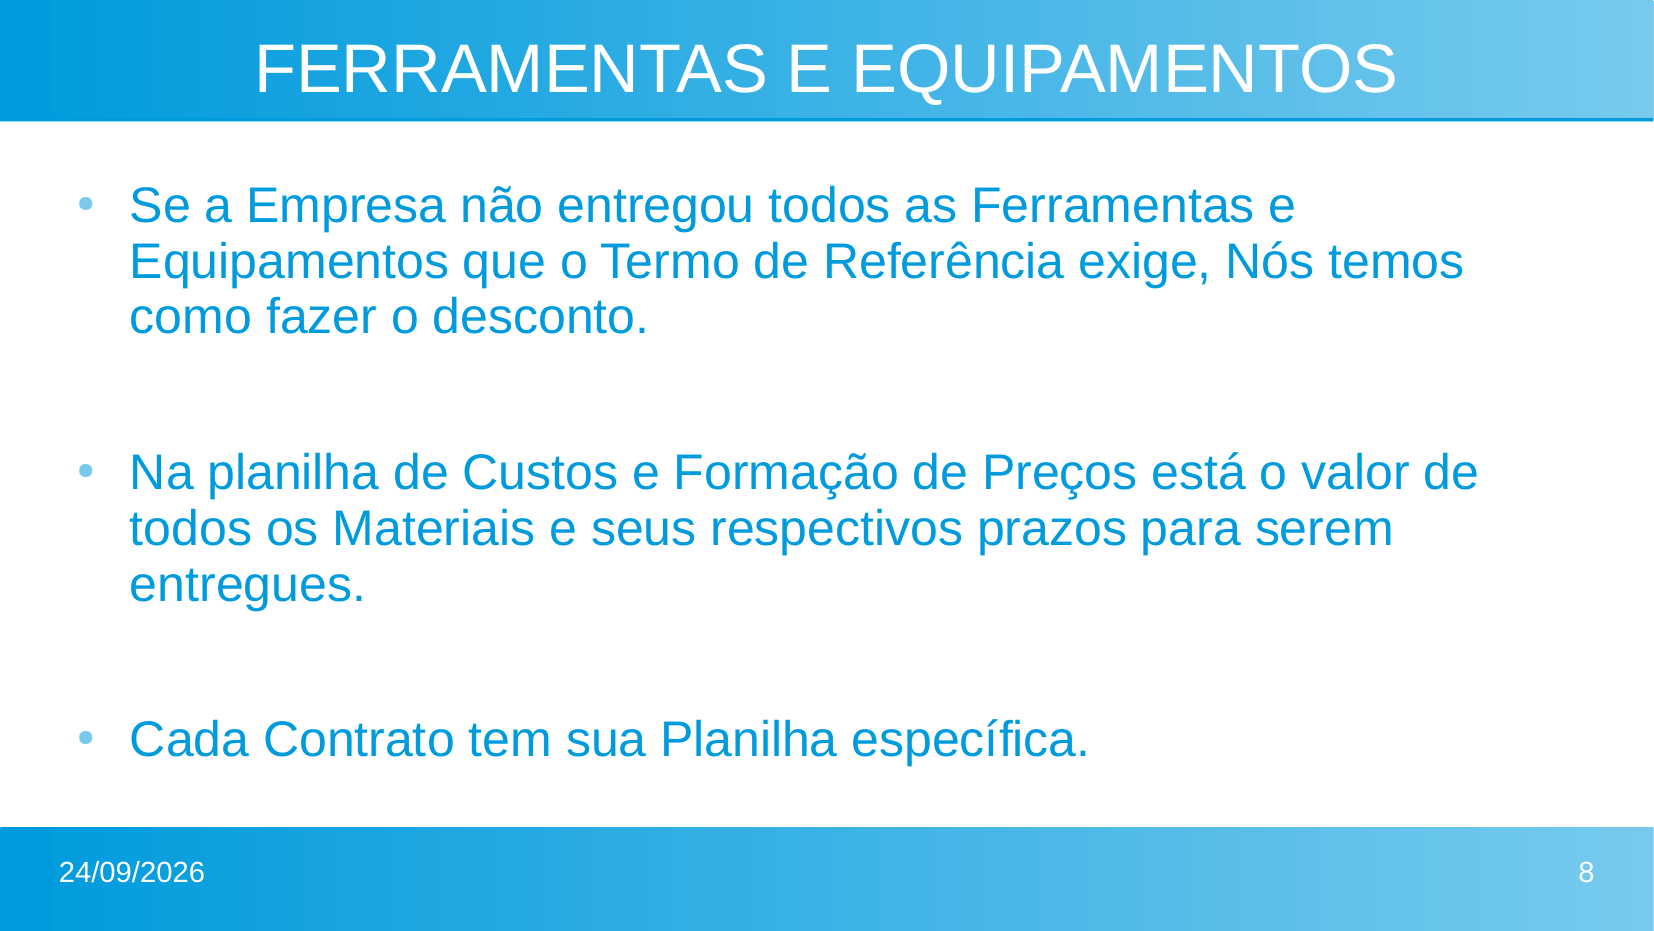

# FERRAMENTAS E EQUIPAMENTOS
Se a Empresa não entregou todos as Ferramentas e Equipamentos que o Termo de Referência exige, Nós temos como fazer o desconto.
Na planilha de Custos e Formação de Preços está o valor de todos os Materiais e seus respectivos prazos para serem entregues.
Cada Contrato tem sua Planilha específica.
8